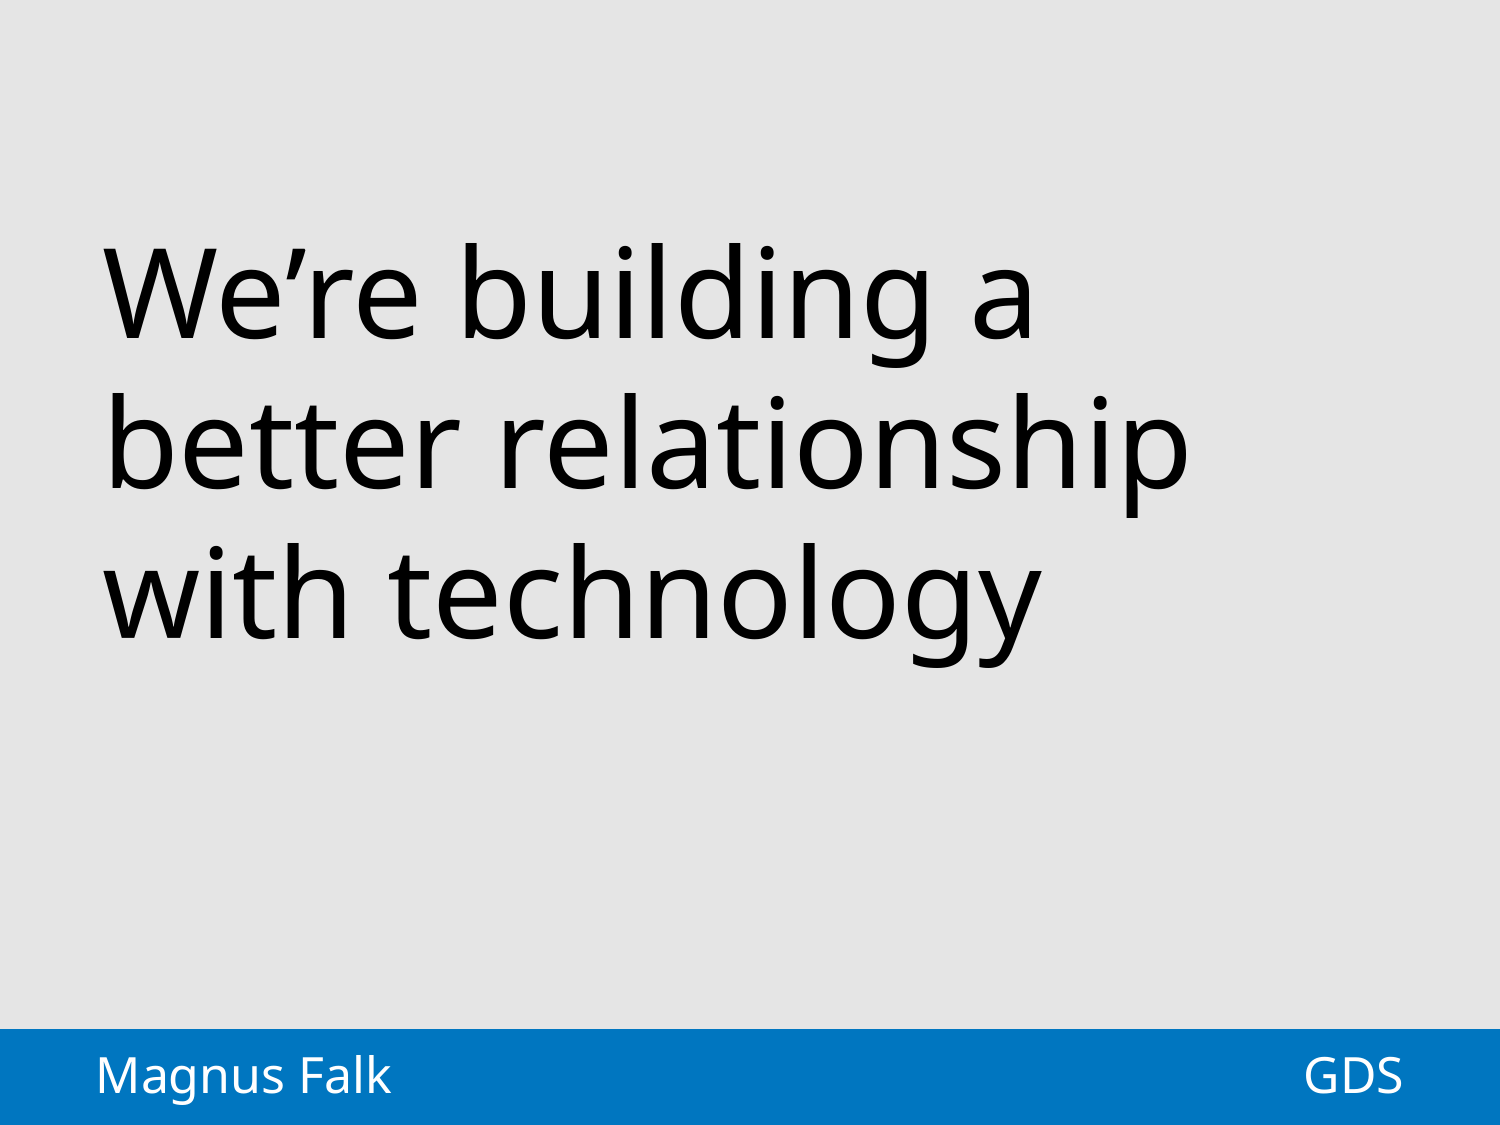

# We’re building a better relationship with technology
Magnus Falk
GDS